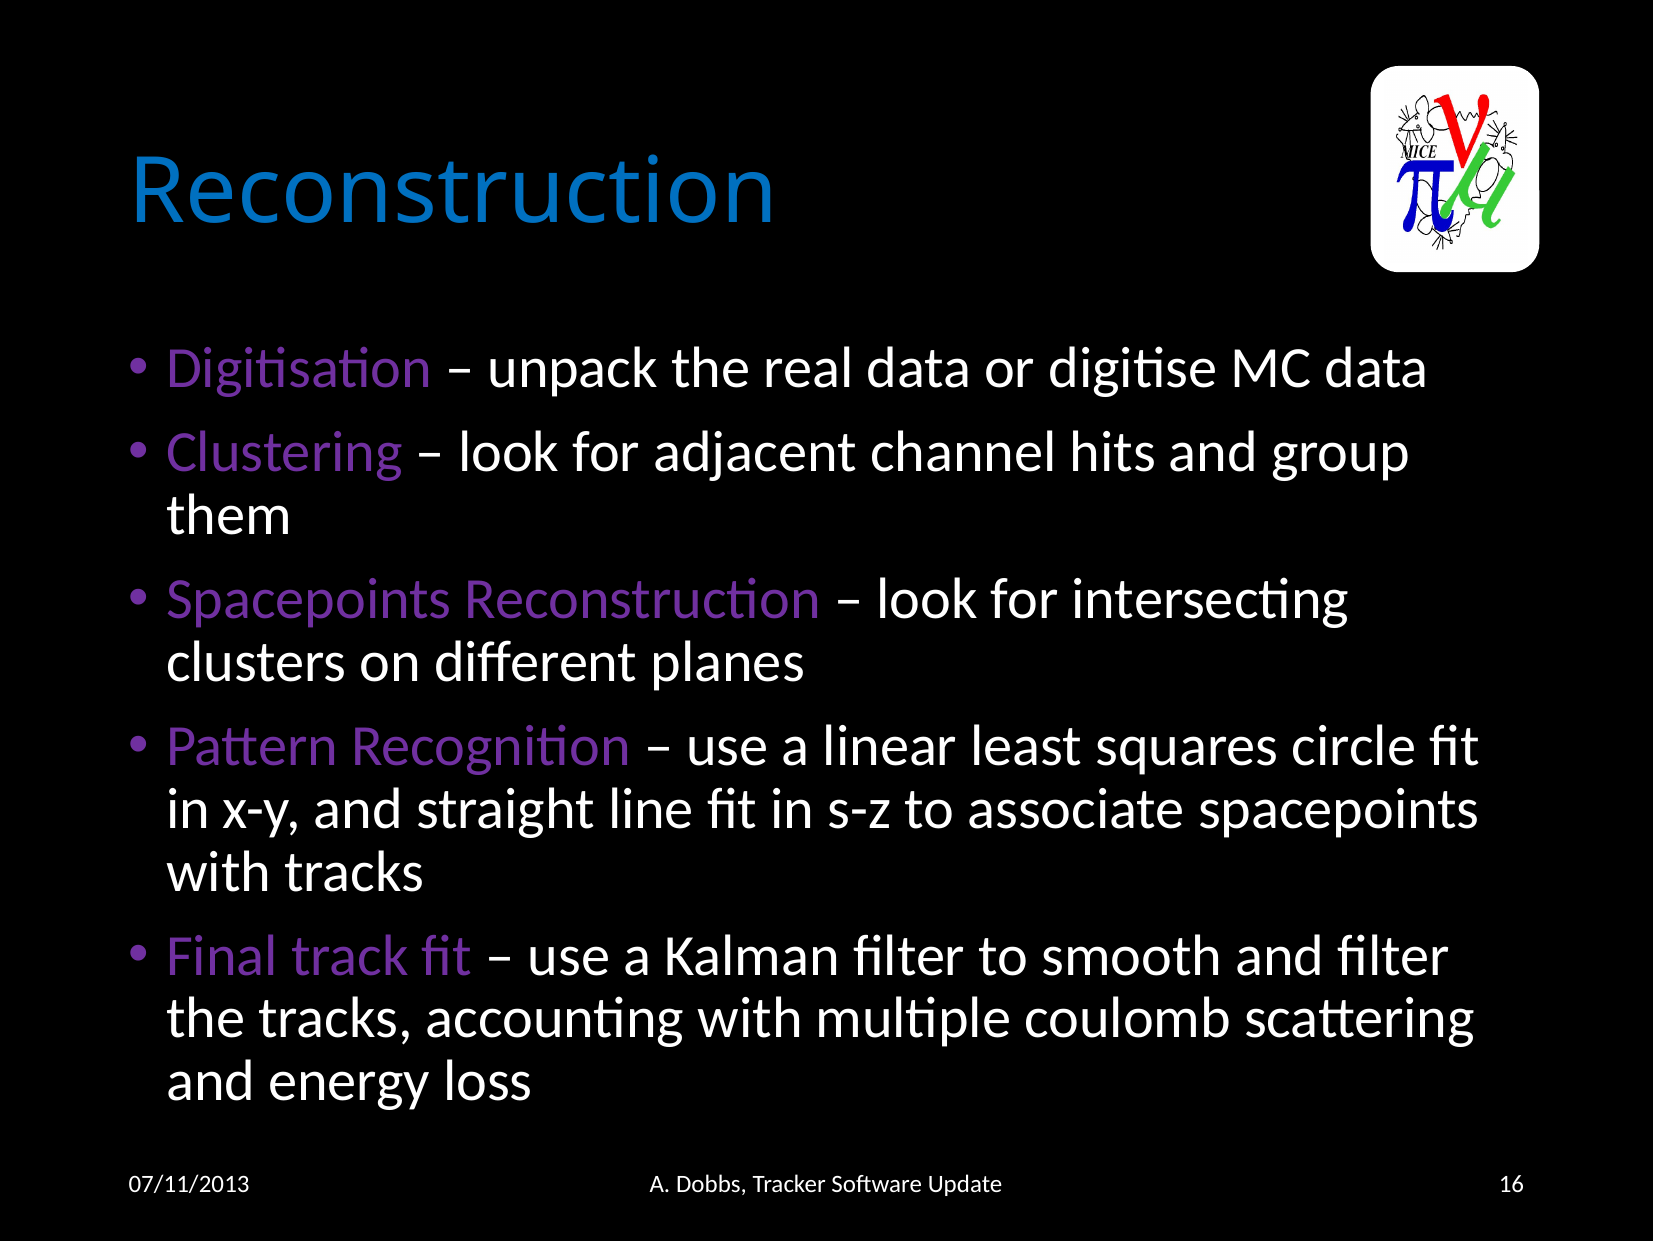

# Reconstruction
Digitisation – unpack the real data or digitise MC data
Clustering – look for adjacent channel hits and group them
Spacepoints Reconstruction – look for intersecting clusters on different planes
Pattern Recognition – use a linear least squares circle fit in x-y, and straight line fit in s-z to associate spacepoints with tracks
Final track fit – use a Kalman filter to smooth and filter the tracks, accounting with multiple coulomb scattering and energy loss
07/11/2013
A. Dobbs, Tracker Software Update